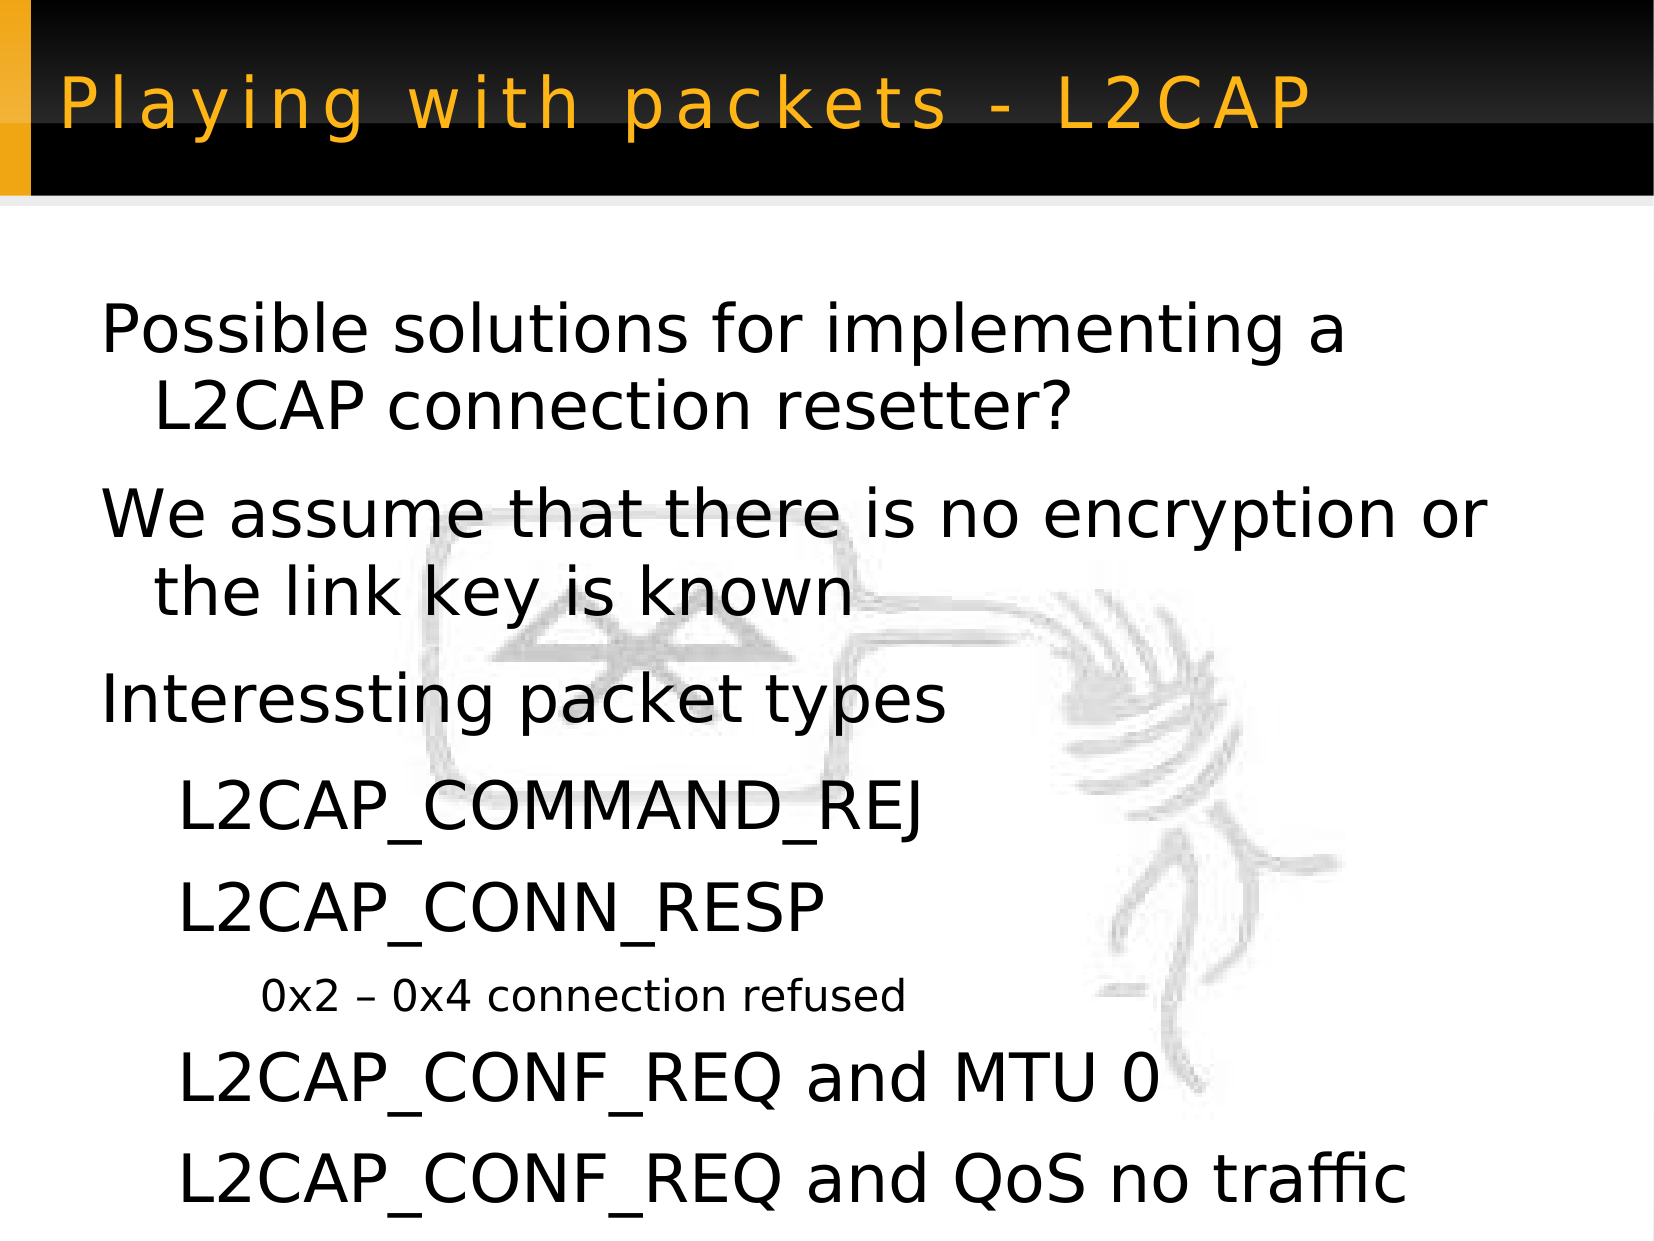

# Playing with packets - L2CAP
Possible solutions for implementing a L2CAP connection resetter?
We assume that there is no encryption or the link key is known
Interessting packet types
L2CAP_COMMAND_REJ
L2CAP_CONN_RESP
0x2 – 0x4 connection refused
L2CAP_CONF_REQ and MTU 0
L2CAP_CONF_REQ and QoS no traffic